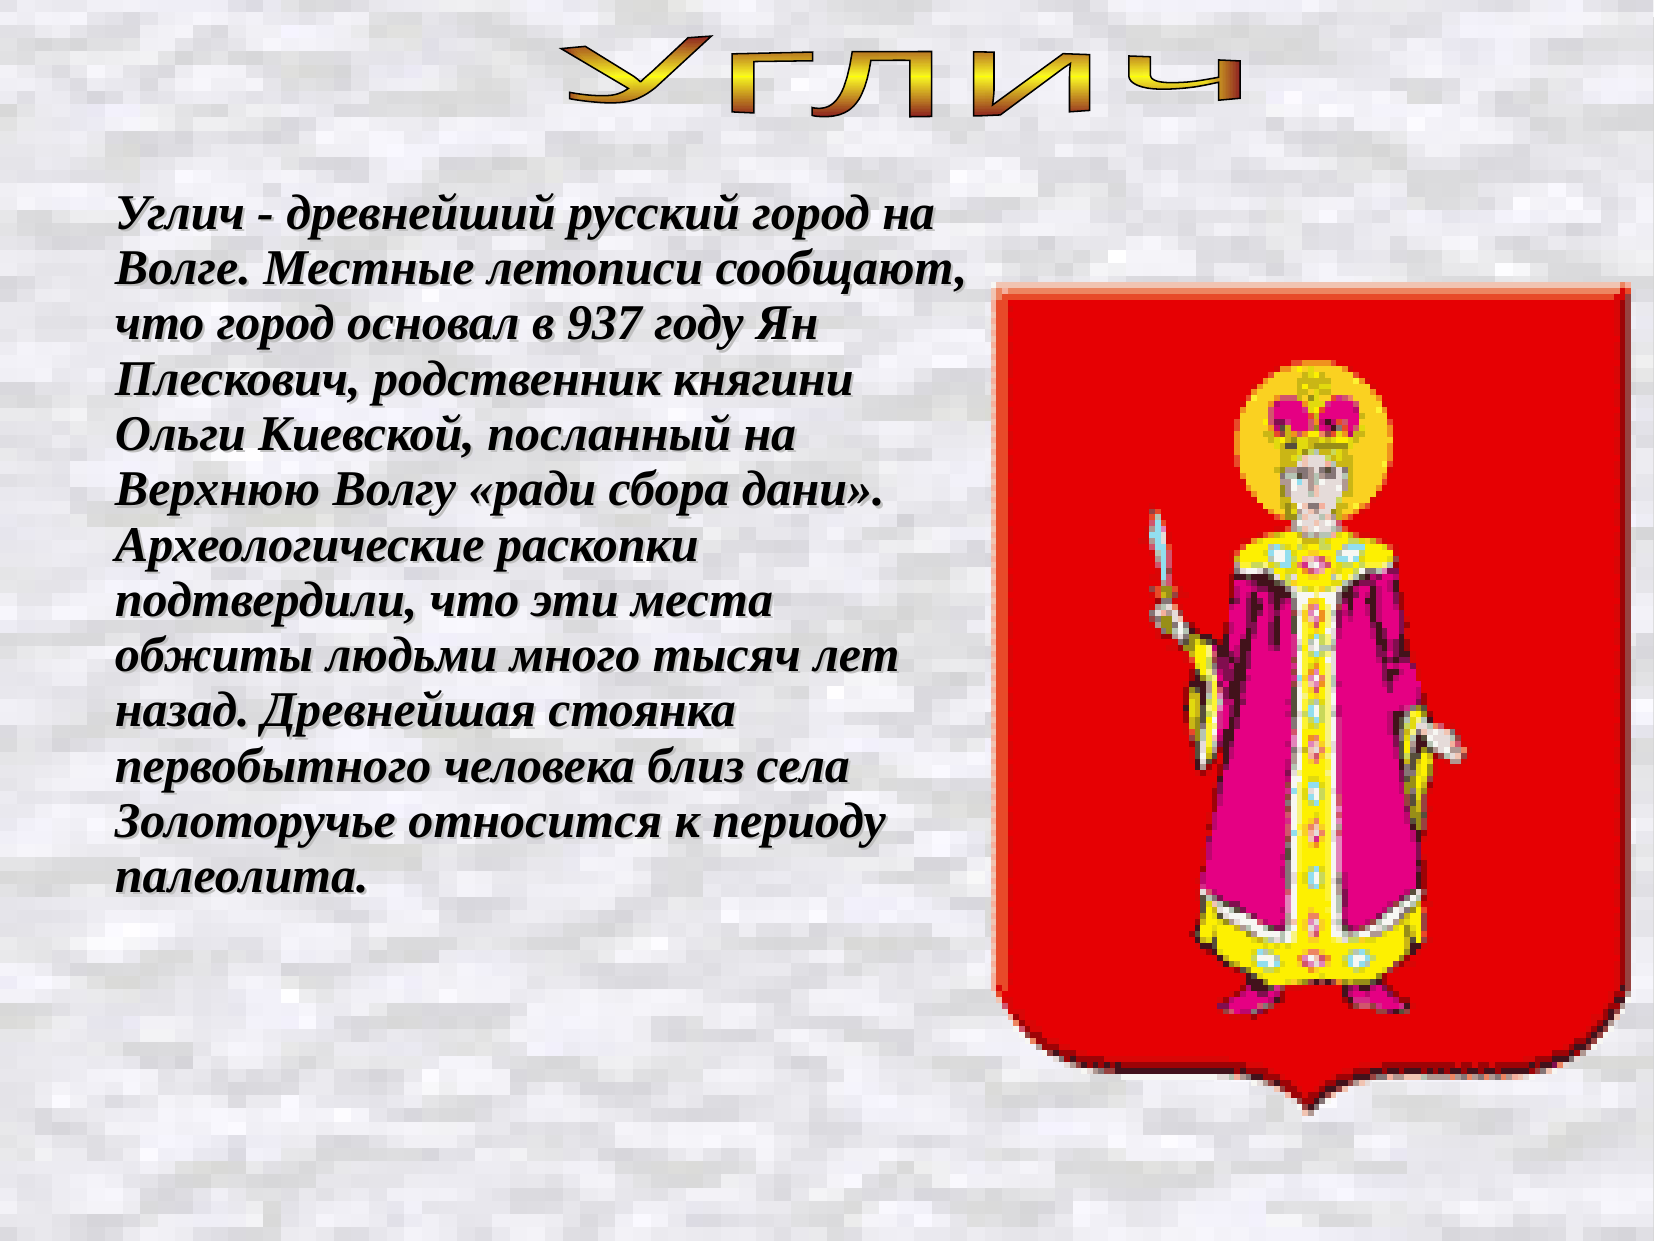

#
Углич
Углич - древнейший русский город на Волге. Местные летописи сообщают, что город основал в 937 году Ян Плескович, родственник княгини Ольги Киевской, посланный на Верхнюю Волгу «ради сбора дани». Археологические раскопки подтвердили, что эти места обжиты людьми много тысяч лет назад. Древнейшая стоянка первобытного человека близ села Золоторучье относится к периоду палеолита.